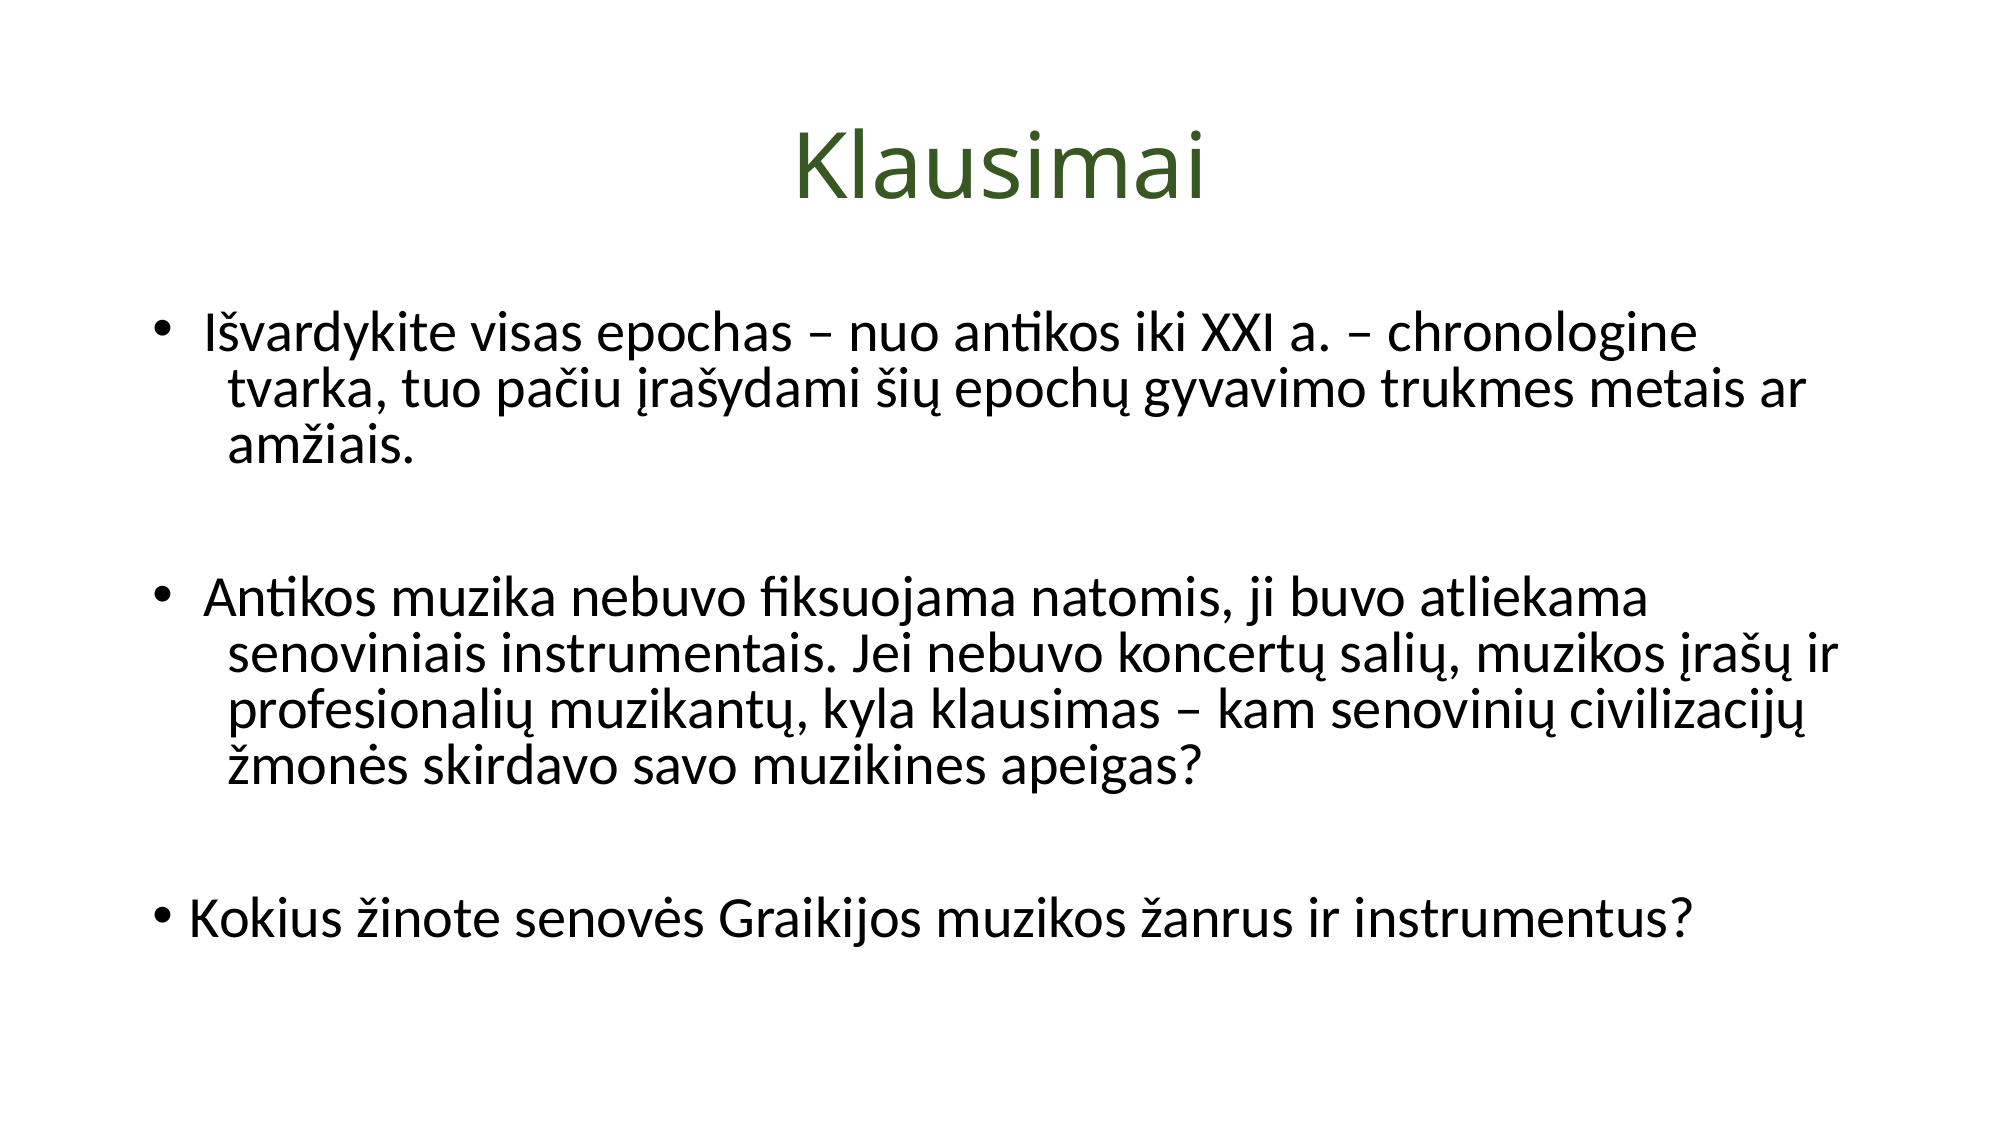

# Klausimai
 Išvardykite visas epochas – nuo antikos iki XXI a. – chronologine tvarka, tuo pačiu įrašydami šių epochų gyvavimo trukmes metais ar amžiais.
 Antikos muzika nebuvo fiksuojama natomis, ji buvo atliekama senoviniais instrumentais. Jei nebuvo koncertų salių, muzikos įrašų ir profesionalių muzikantų, kyla klausimas – kam senovinių civilizacijų žmonės skirdavo savo muzikines apeigas?
Kokius žinote senovės Graikijos muzikos žanrus ir instrumentus?